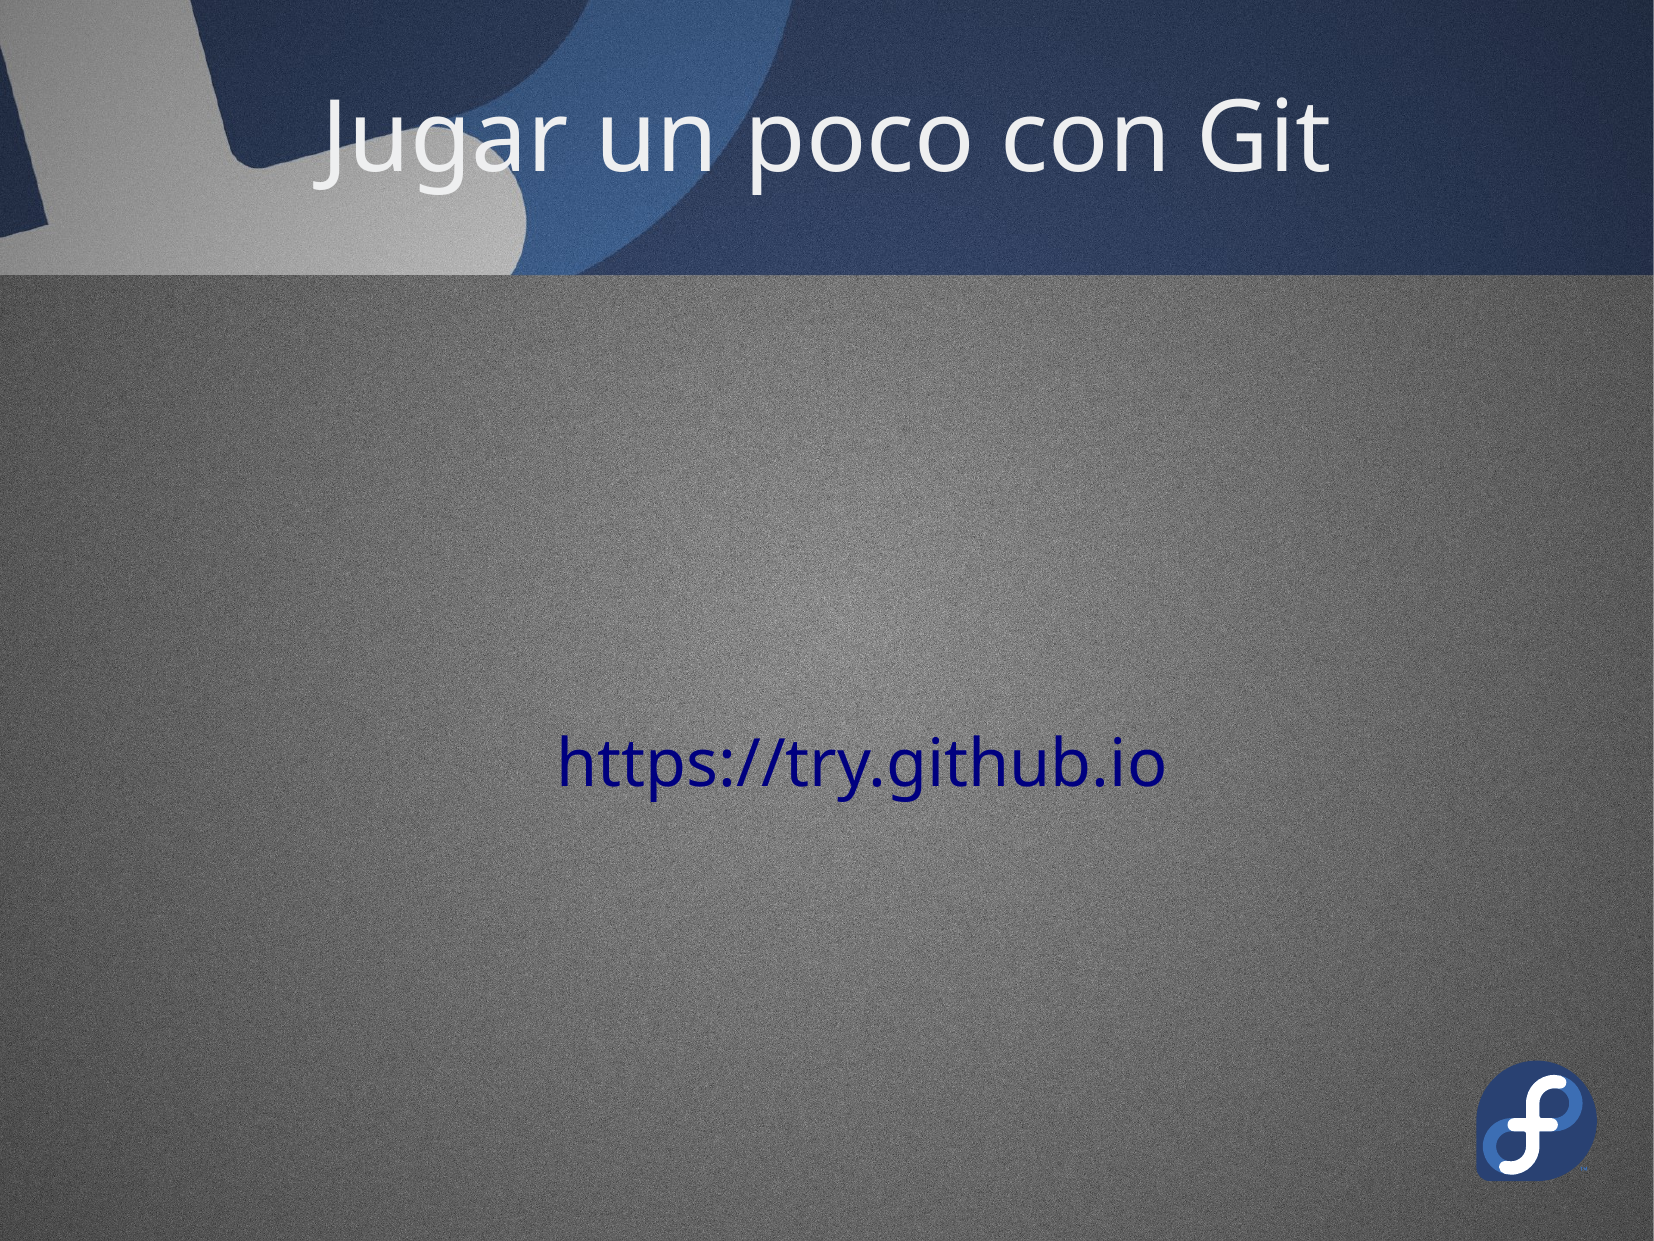

# Jugar un poco con Git
https://try.github.io